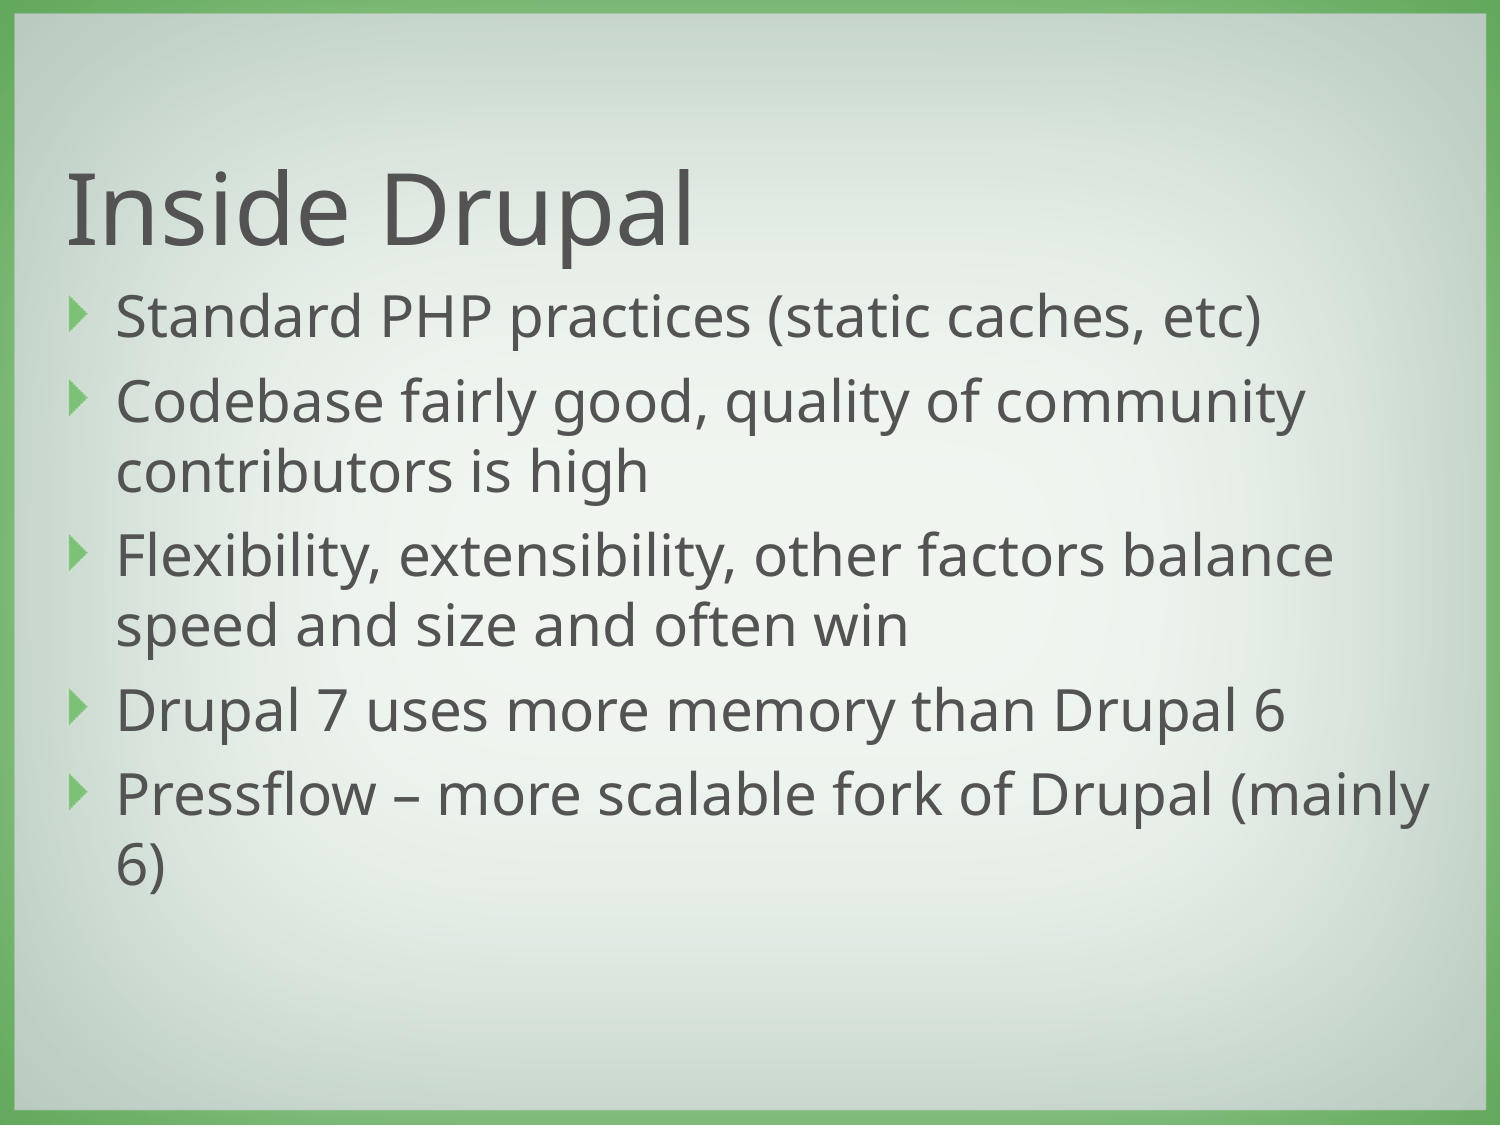

# Inside Drupal
Standard PHP practices (static caches, etc)
Codebase fairly good, quality of community contributors is high
Flexibility, extensibility, other factors balance speed and size and often win
Drupal 7 uses more memory than Drupal 6
Pressflow – more scalable fork of Drupal (mainly 6)